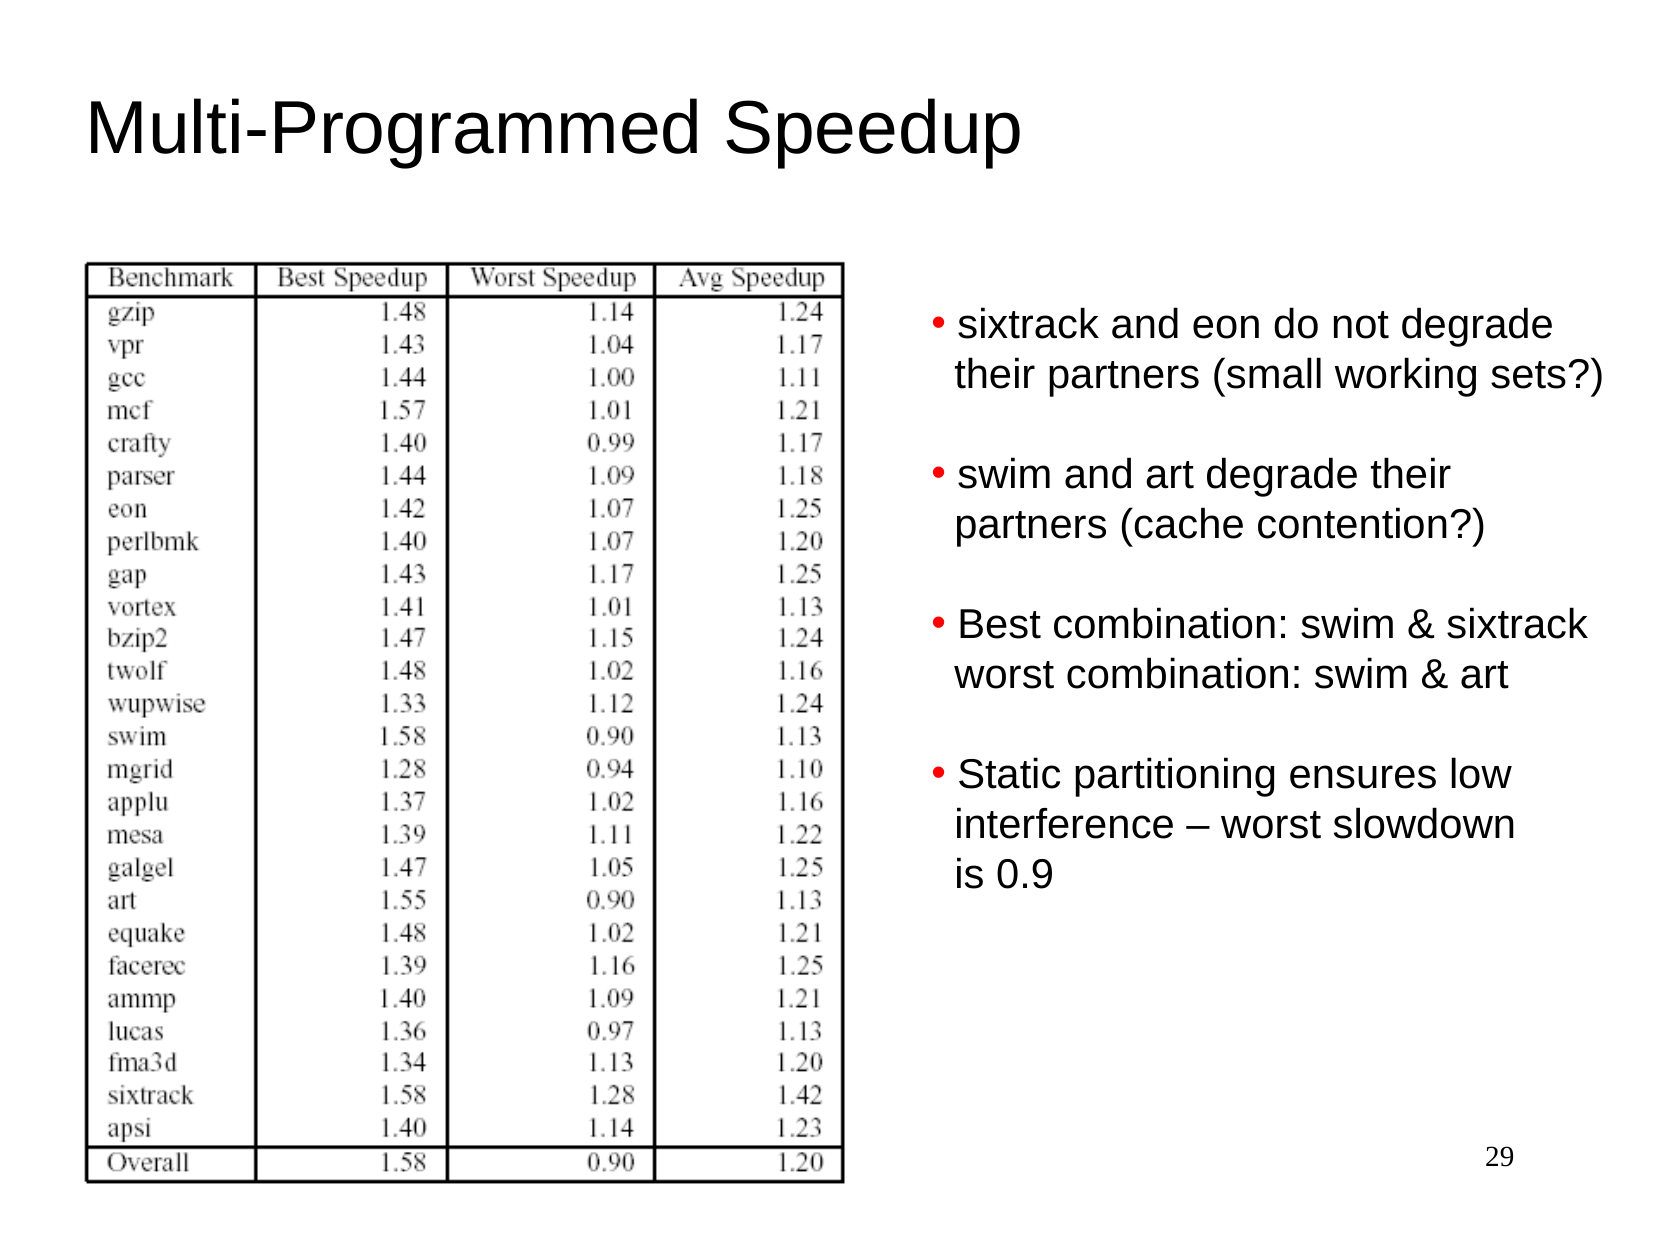

Multi-Programmed Speedup
 sixtrack and eon do not degrade
 their partners (small working sets?)
 swim and art degrade their
 partners (cache contention?)
 Best combination: swim & sixtrack
 worst combination: swim & art
 Static partitioning ensures low
 interference – worst slowdown
 is 0.9